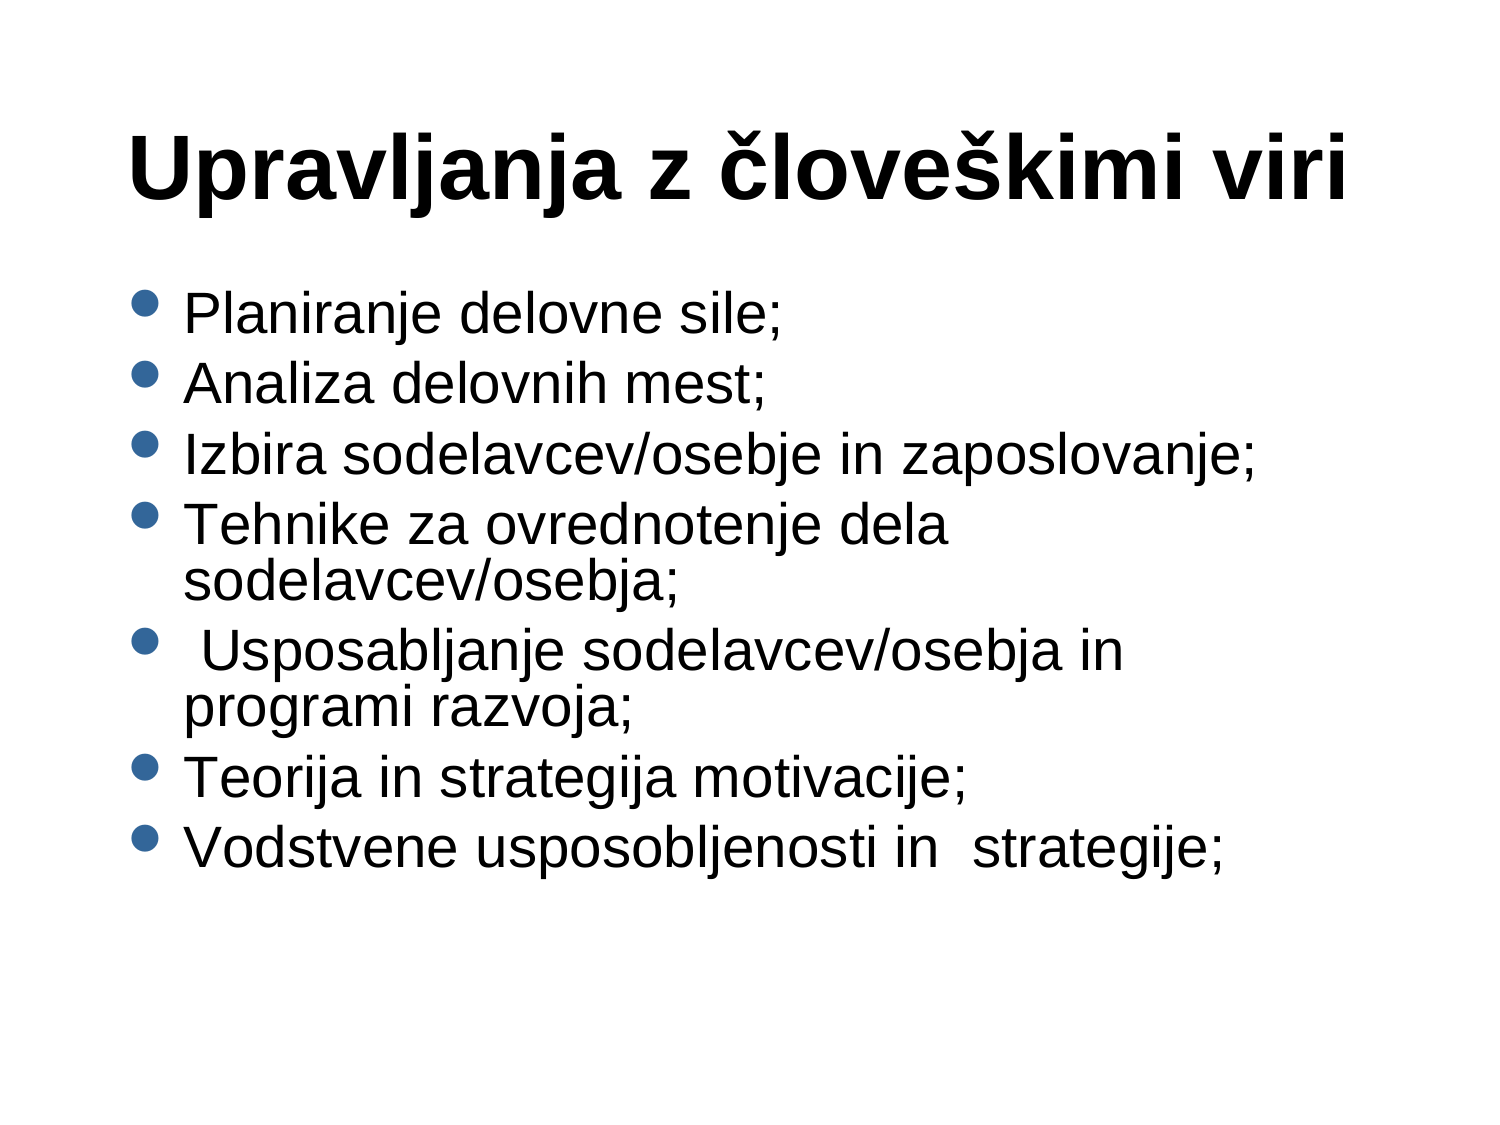

# Upravljanja z človeškimi viri
Planiranje delovne sile;
Analiza delovnih mest;
Izbira sodelavcev/osebje in zaposlovanje;
Tehnike za ovrednotenje dela sodelavcev/osebja;
 Usposabljanje sodelavcev/osebja in programi razvoja;
Teorija in strategija motivacije;
Vodstvene usposobljenosti in strategije;
Primoz Juznic, BINK, FF, Univerza v Ljubljani